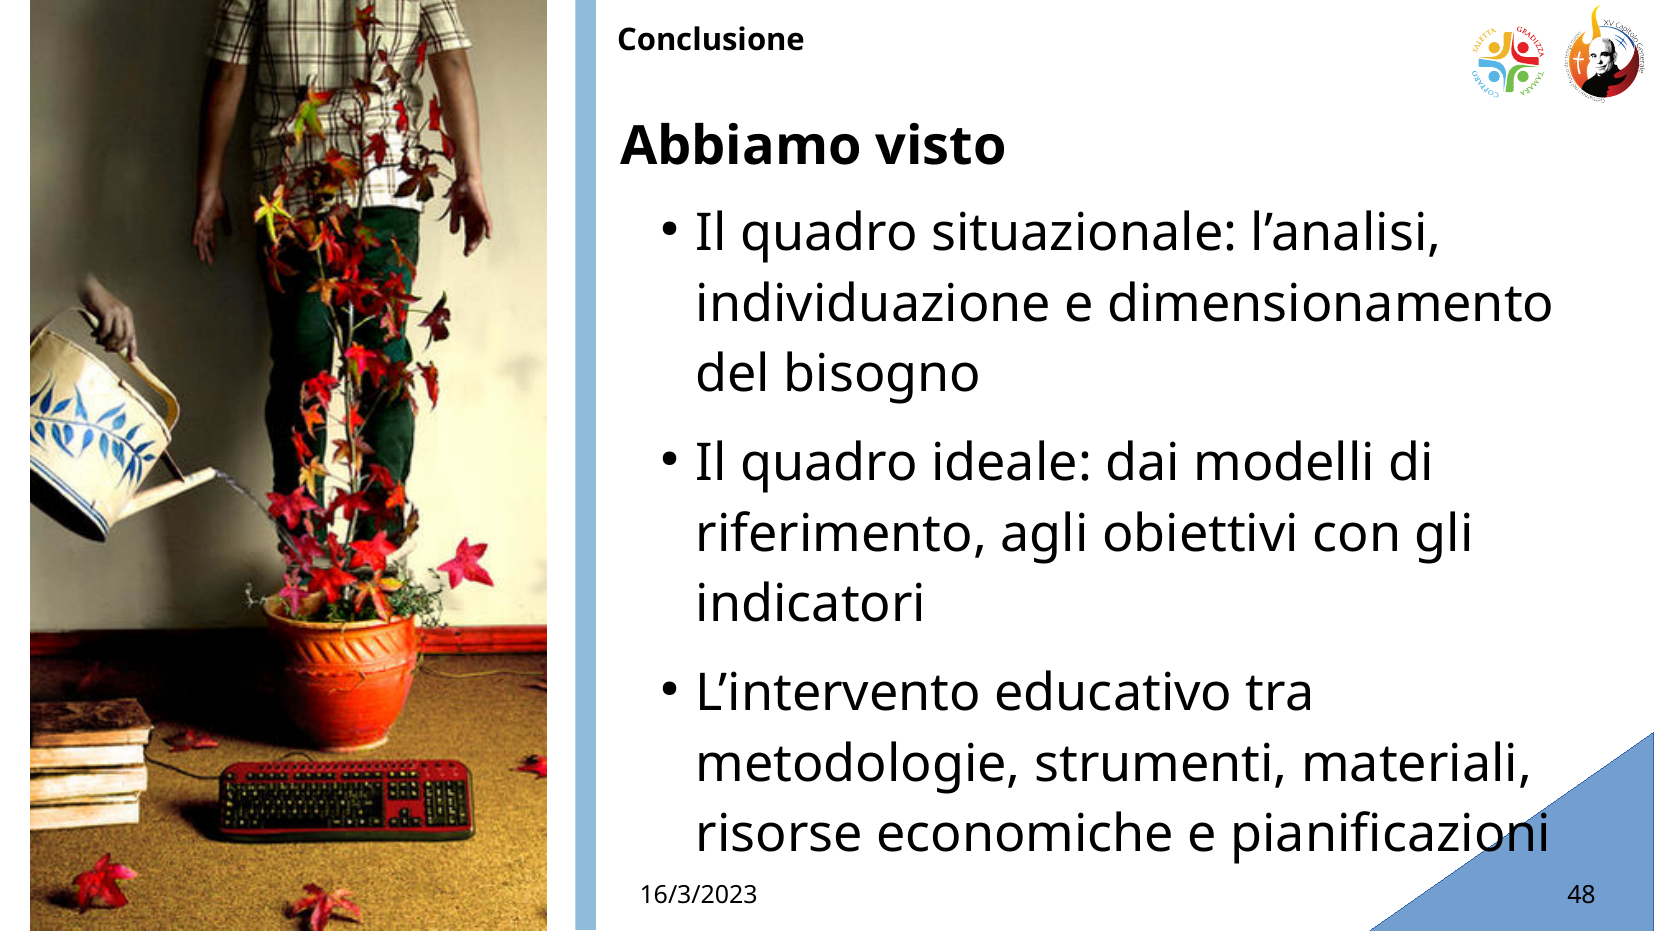

Conclusione
Abbiamo visto
# Il quadro situazionale: l’analisi, individuazione e dimensionamento del bisogno
Il quadro ideale: dai modelli di riferimento, agli obiettivi con gli indicatori
L’intervento educativo tra metodologie, strumenti, materiali, risorse economiche e pianificazioni